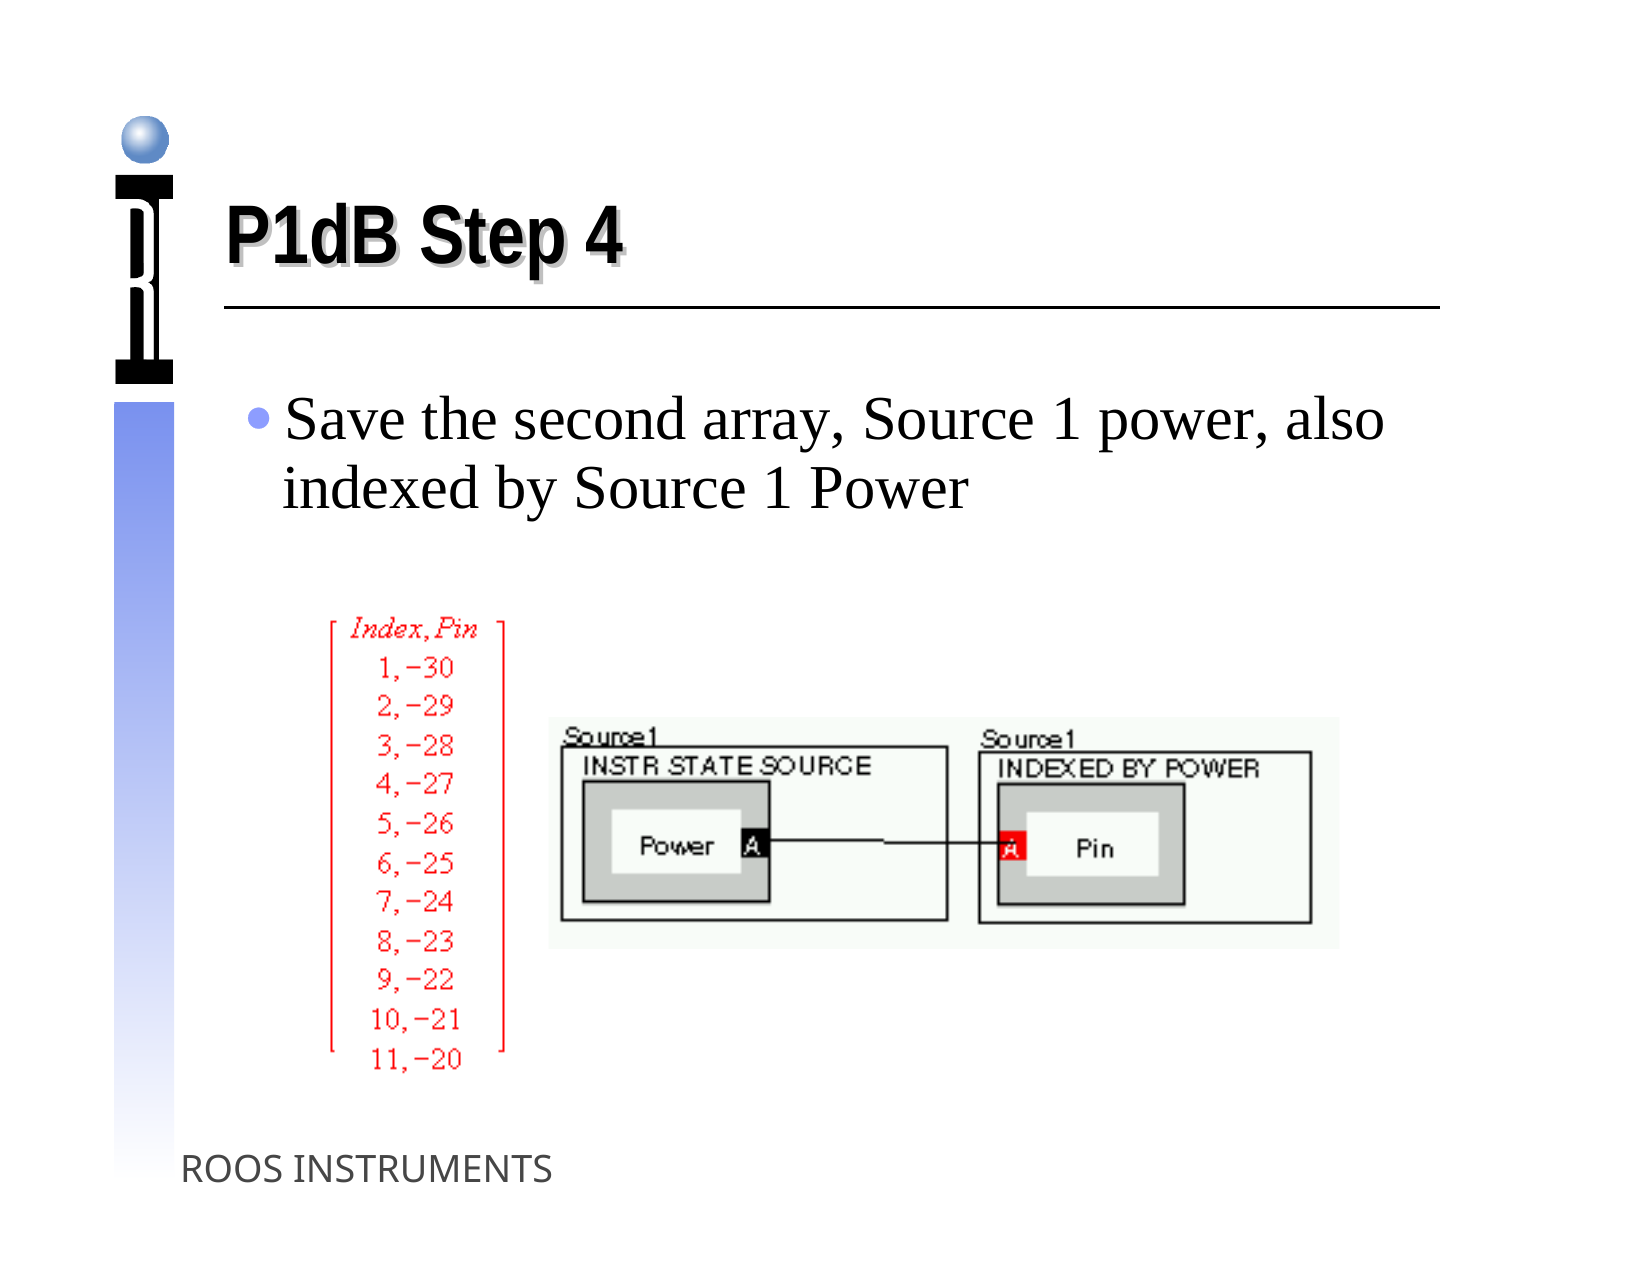

P1dB Step 4
Save the second array, Source 1 power, also indexed by Source 1 Power